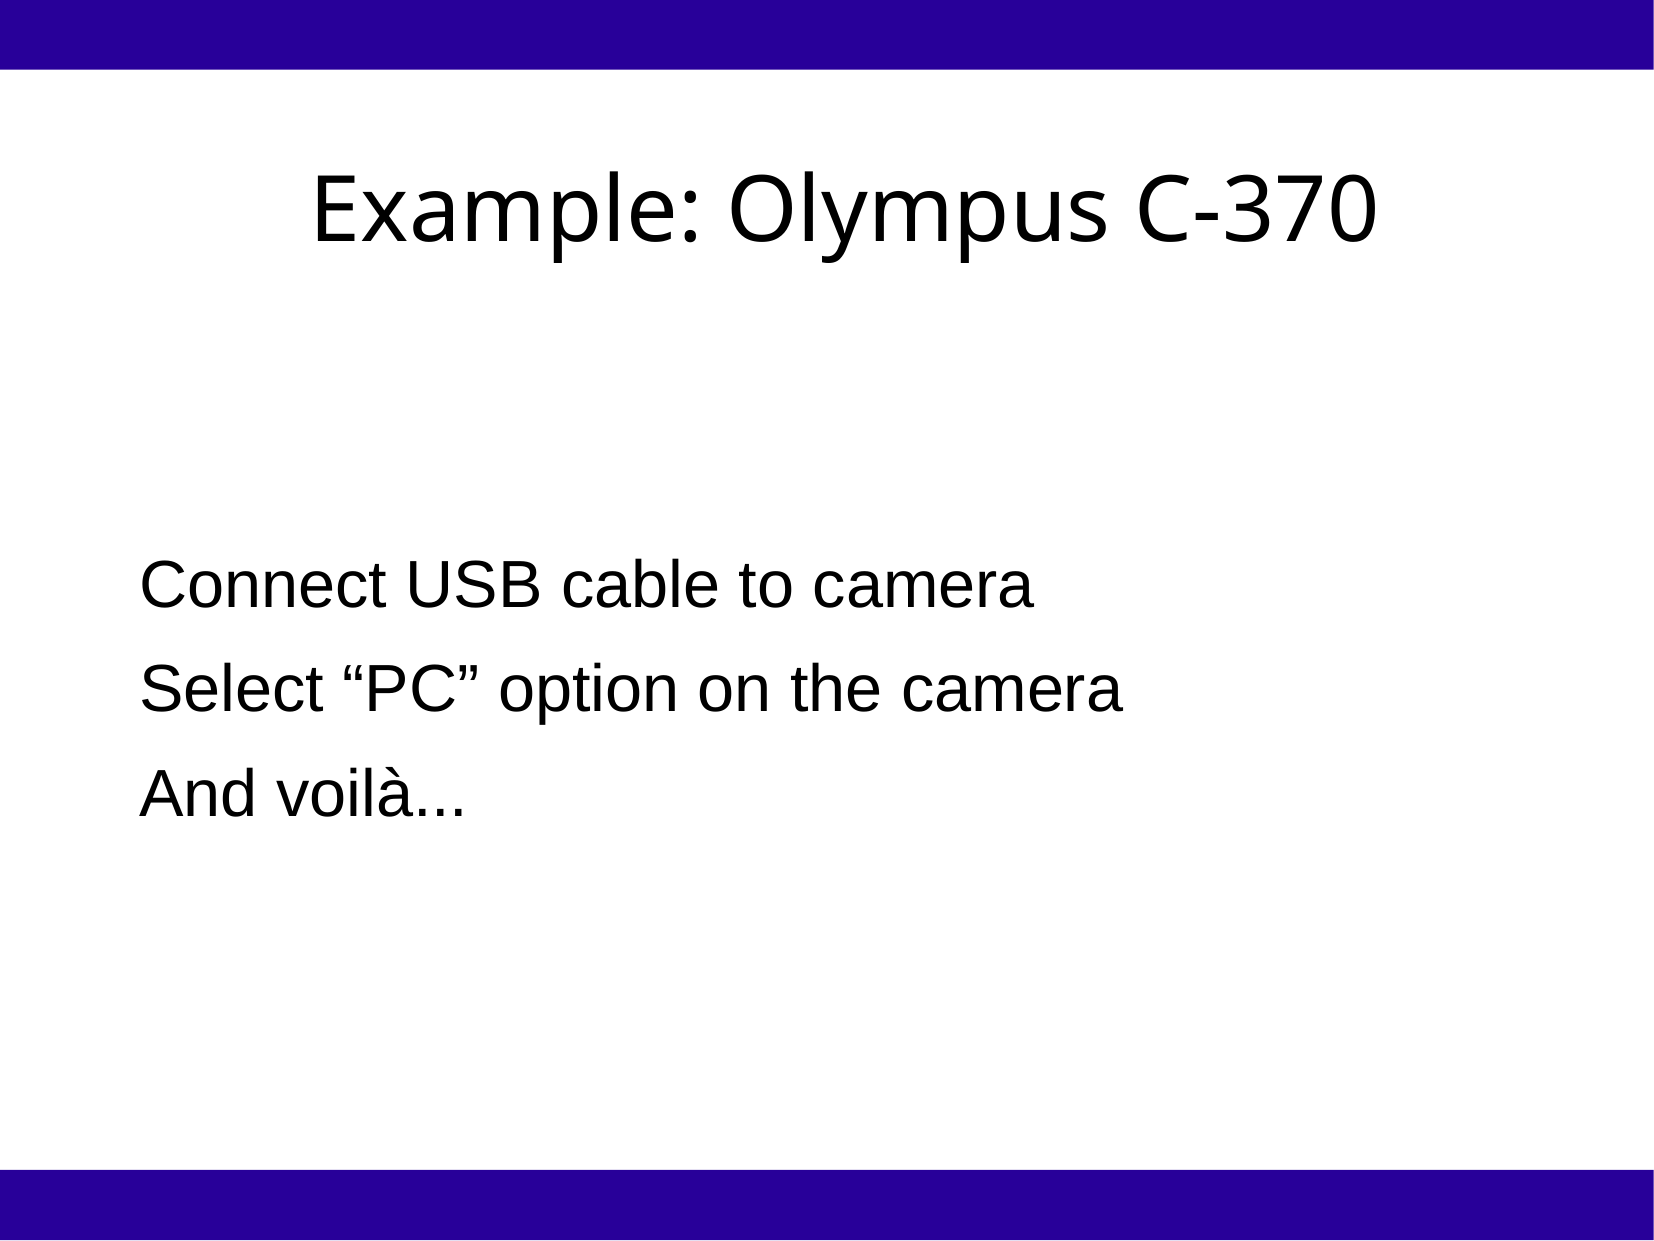

# Example: Olympus C-370
Connect USB cable to camera
Select “PC” option on the camera
And voilà...